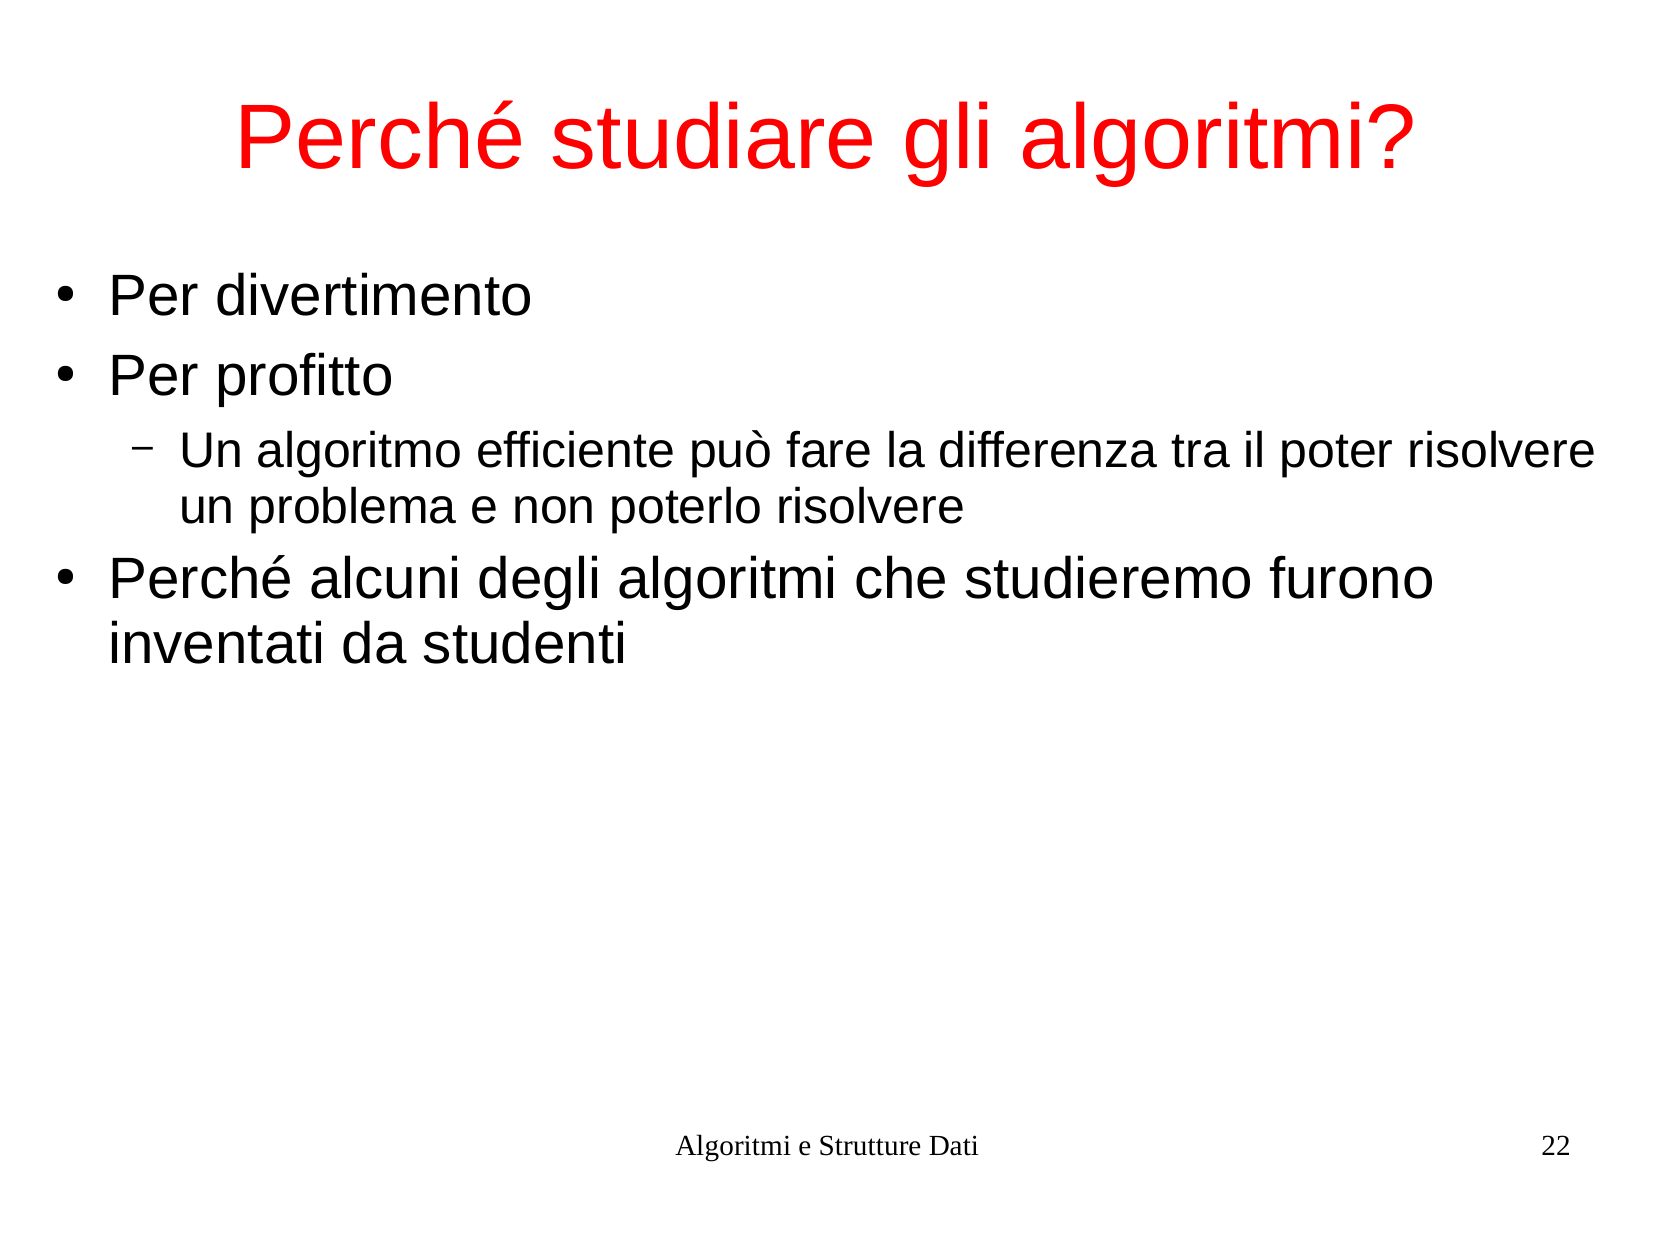

# Perché studiare gli algoritmi?
Per divertimento
Per profitto
Un algoritmo efficiente può fare la differenza tra il poter risolvere un problema e non poterlo risolvere
Perché alcuni degli algoritmi che studieremo furono inventati da studenti
Algoritmi e Strutture Dati
22